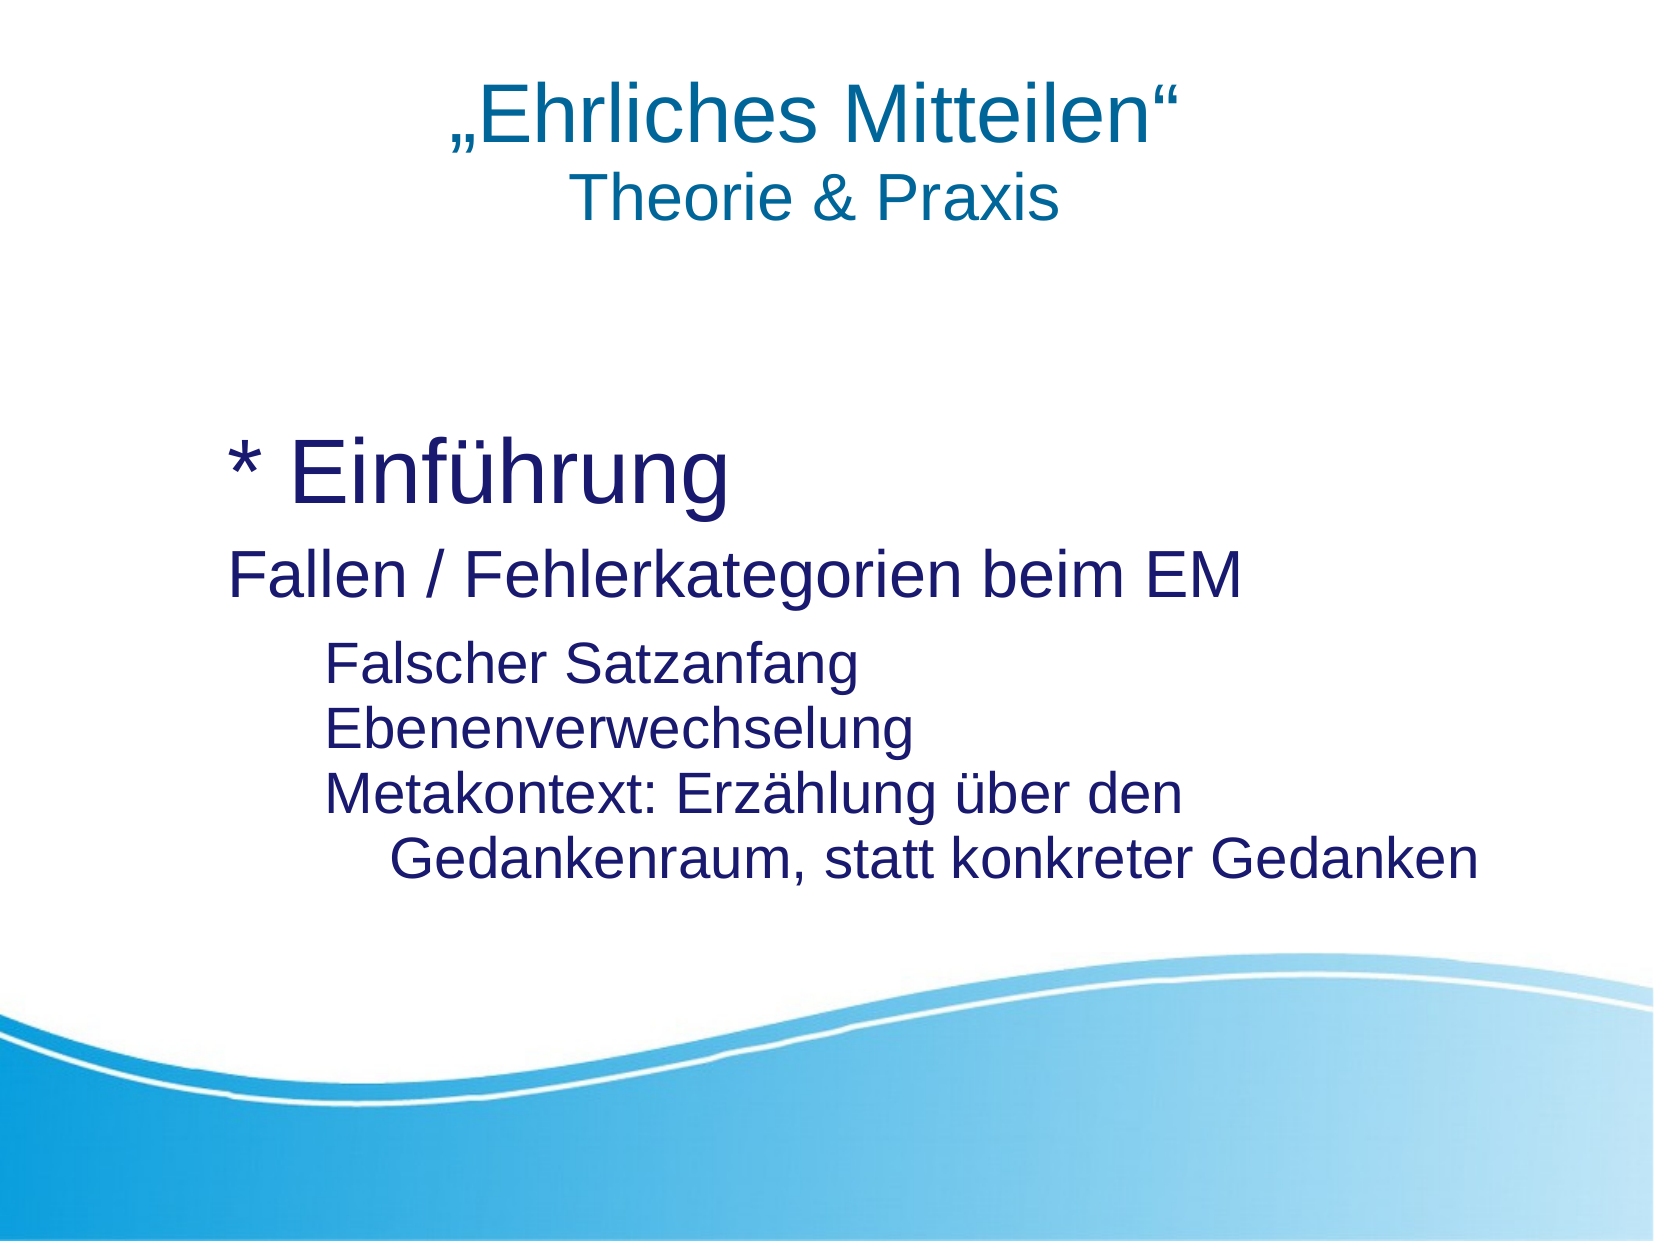

# „Ehrliches Mitteilen“ Theorie & Praxis
* Einführung
Fallen / Fehlerkategorien beim EM
 Falscher Satzanfang
 Ebenenverwechselung
 Metakontext: Erzählung über den
 Gedankenraum, statt konkreter Gedanken